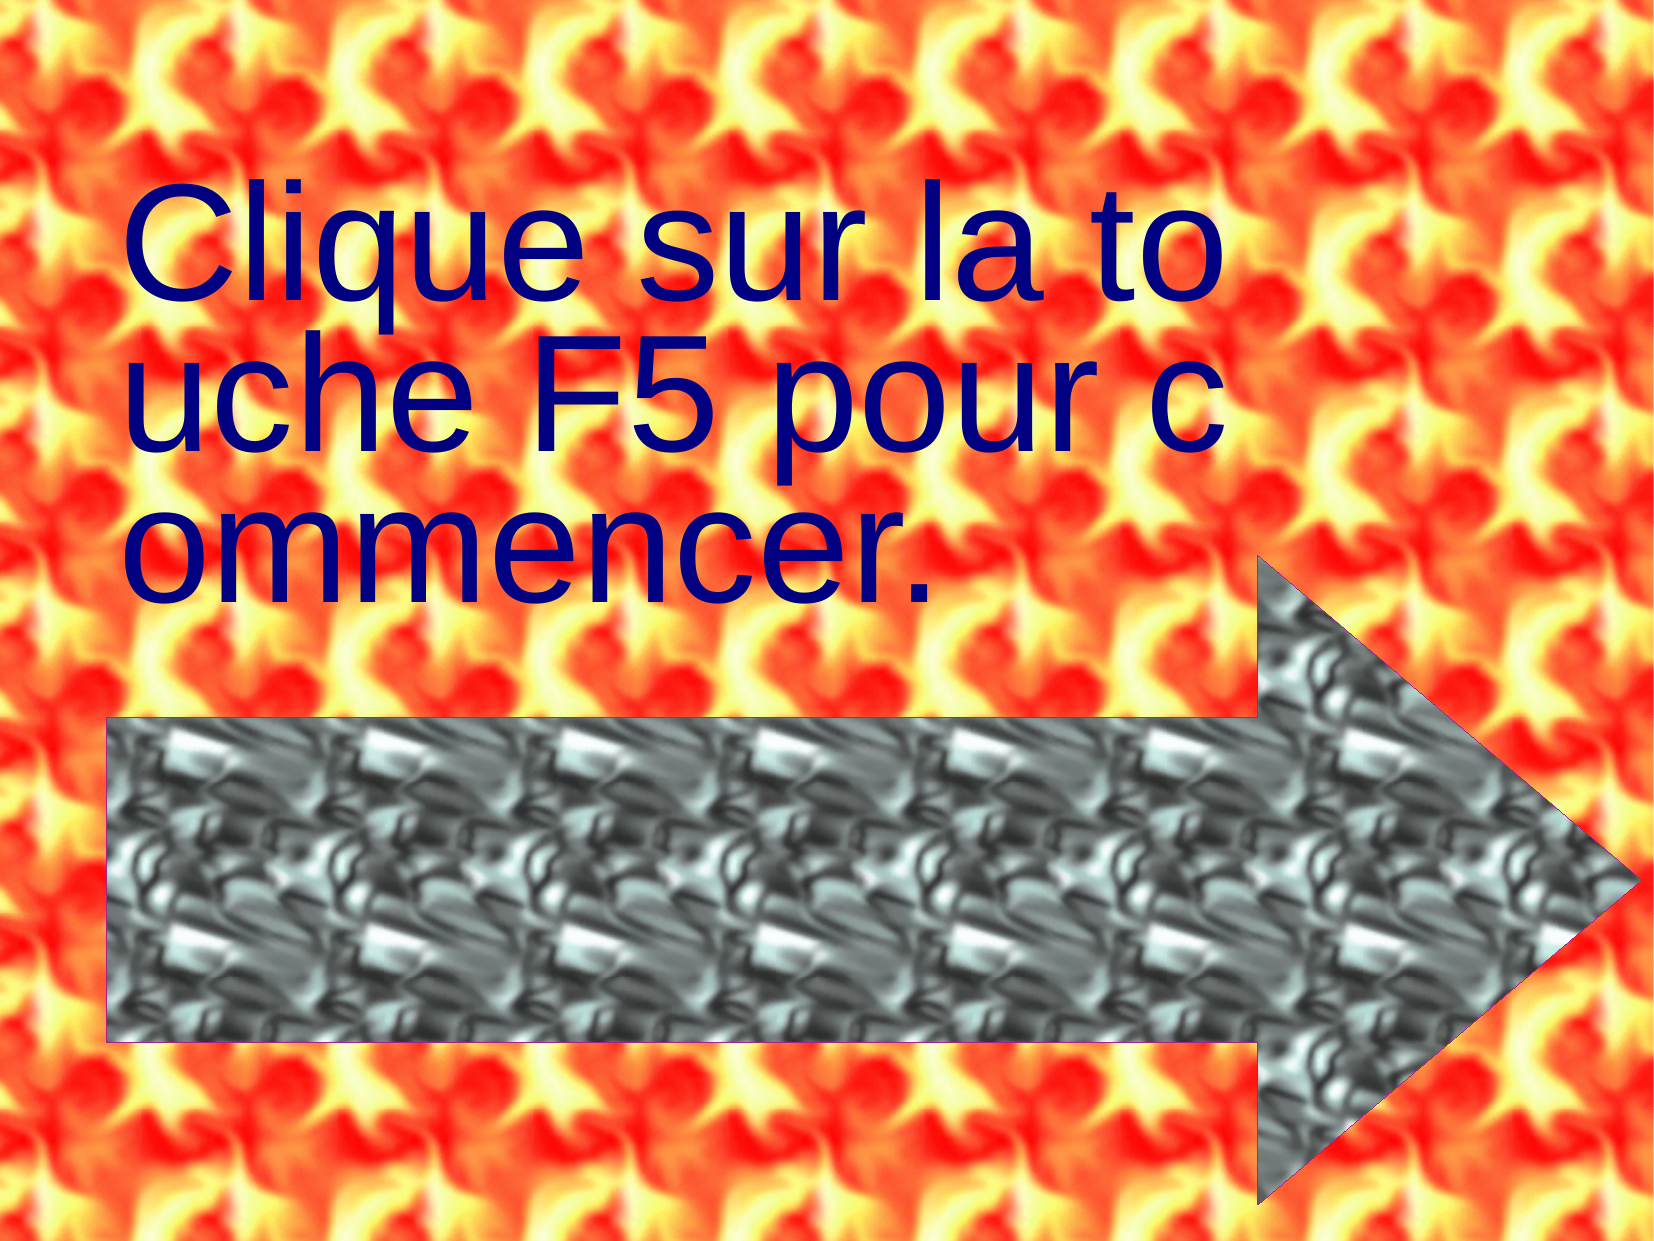

# Clique sur la touche F5 pour commencer.